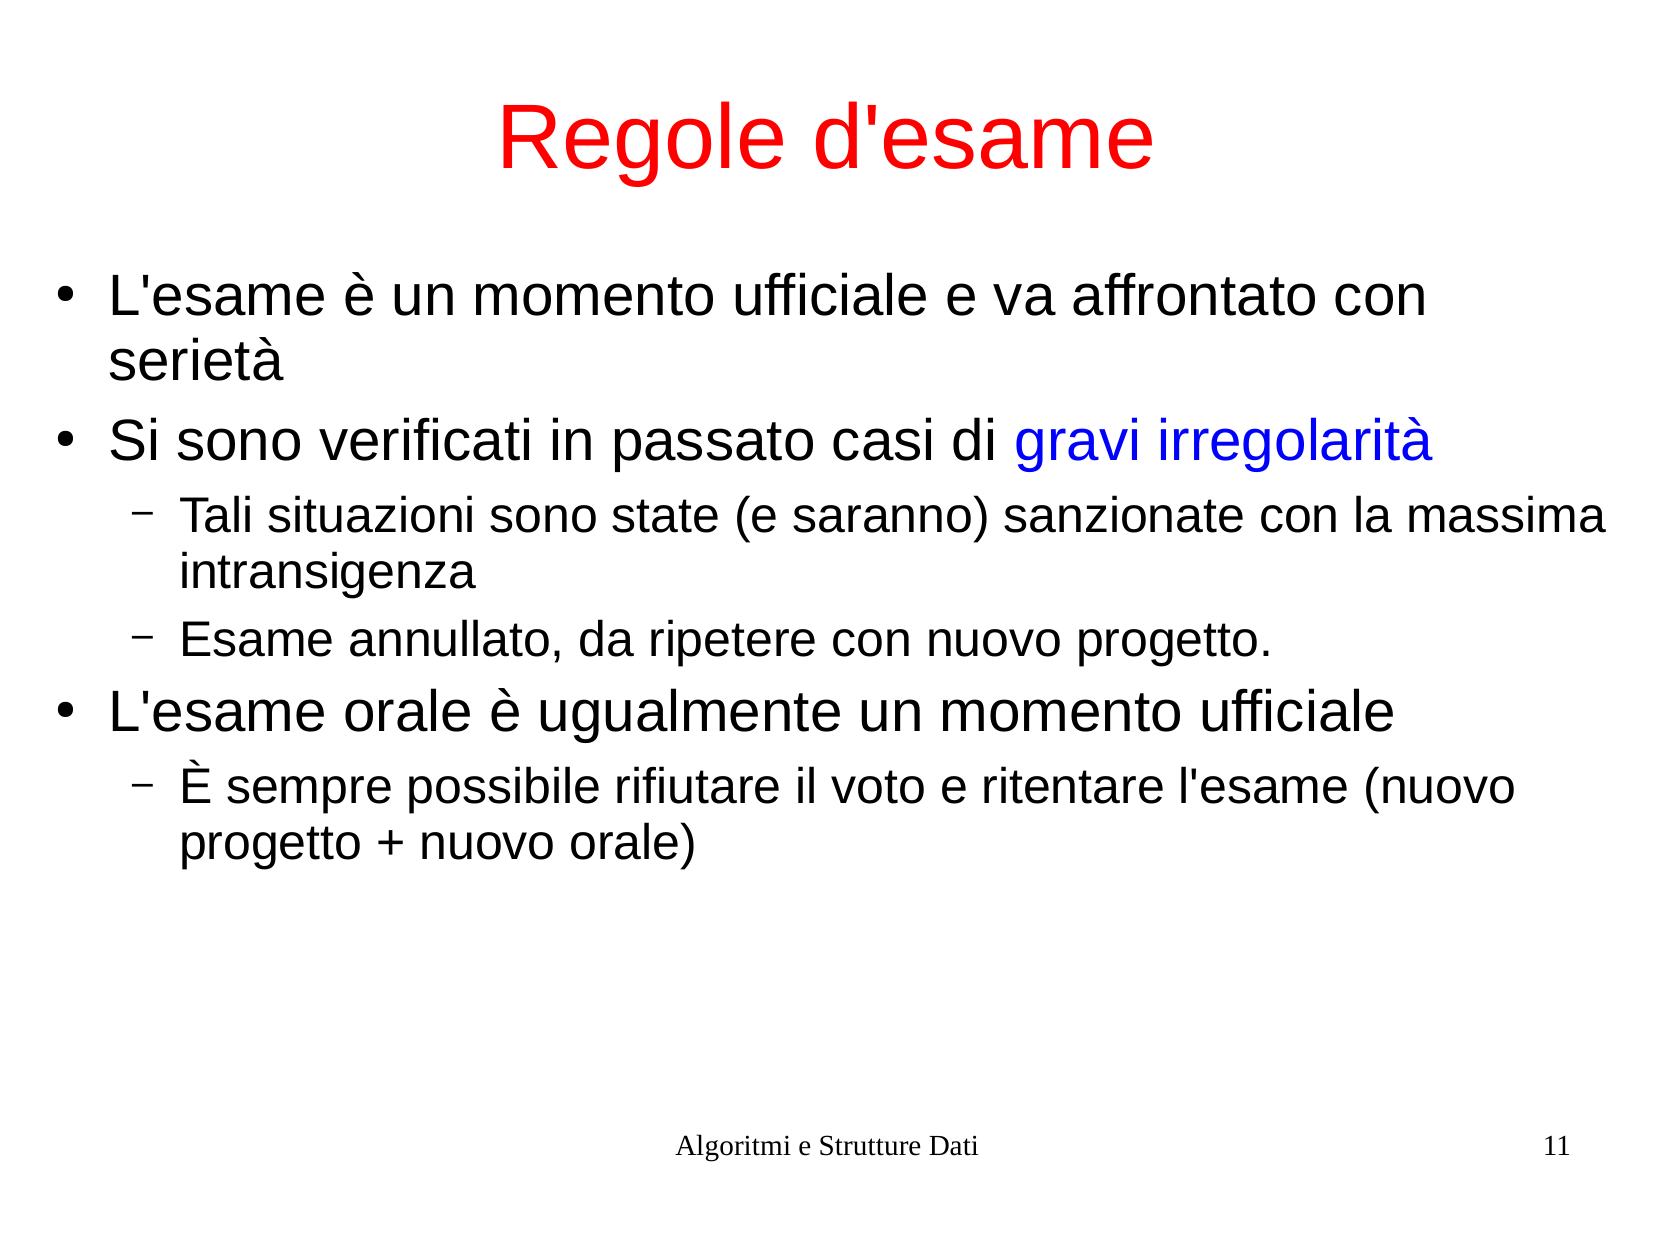

# Regole d'esame
L'esame è un momento ufficiale e va affrontato con serietà
Si sono verificati in passato casi di gravi irregolarità
Tali situazioni sono state (e saranno) sanzionate con la massima intransigenza
Esame annullato, da ripetere con nuovo progetto.
L'esame orale è ugualmente un momento ufficiale
È sempre possibile rifiutare il voto e ritentare l'esame (nuovo progetto + nuovo orale)
Algoritmi e Strutture Dati
11